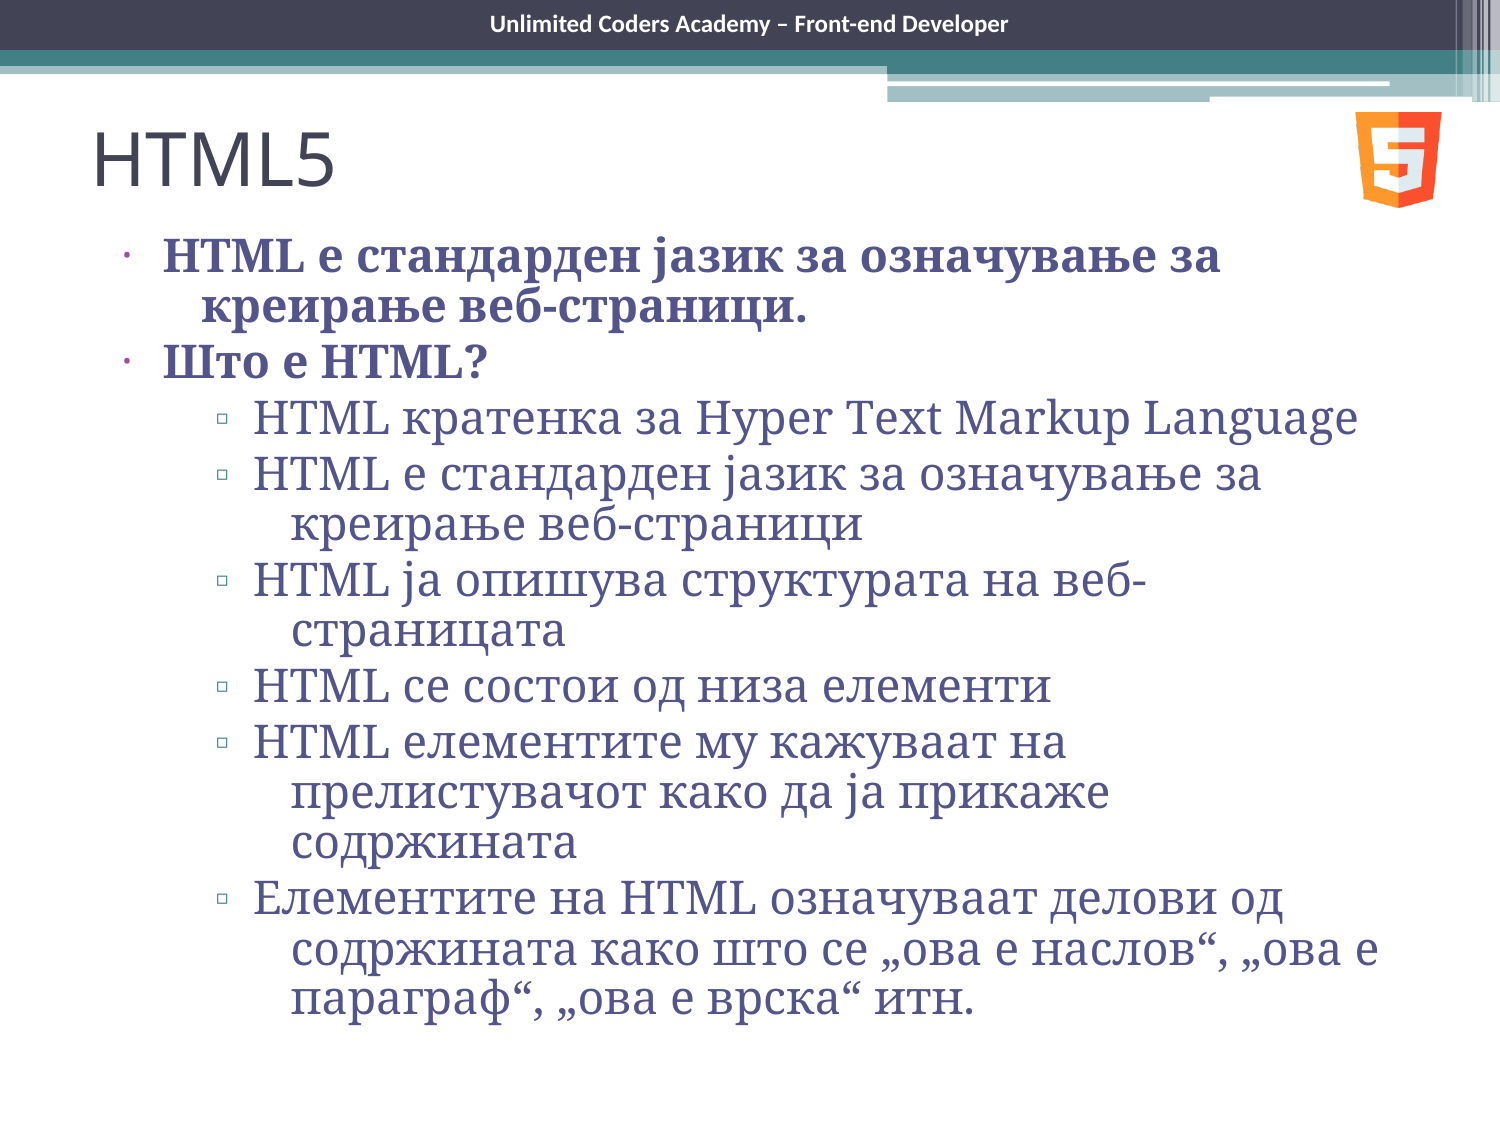

Unlimited Coders Academy – Front-end Developer
# HTML5
HTML е стандарден јазик за означување за креирање веб-страници.
Што е HTML?
HTML кратенка за Hyper Text Markup Language
HTML е стандарден јазик за означување за креирање веб-страници
HTML ја опишува структурата на веб-страницата
HTML се состои од низа елементи
HTML елементите му кажуваат на прелистувачот како да ја прикаже содржината
Елементите на HTML означуваат делови од содржината како што се „ова е наслов“, „ова е параграф“, „ова е врска“ итн.